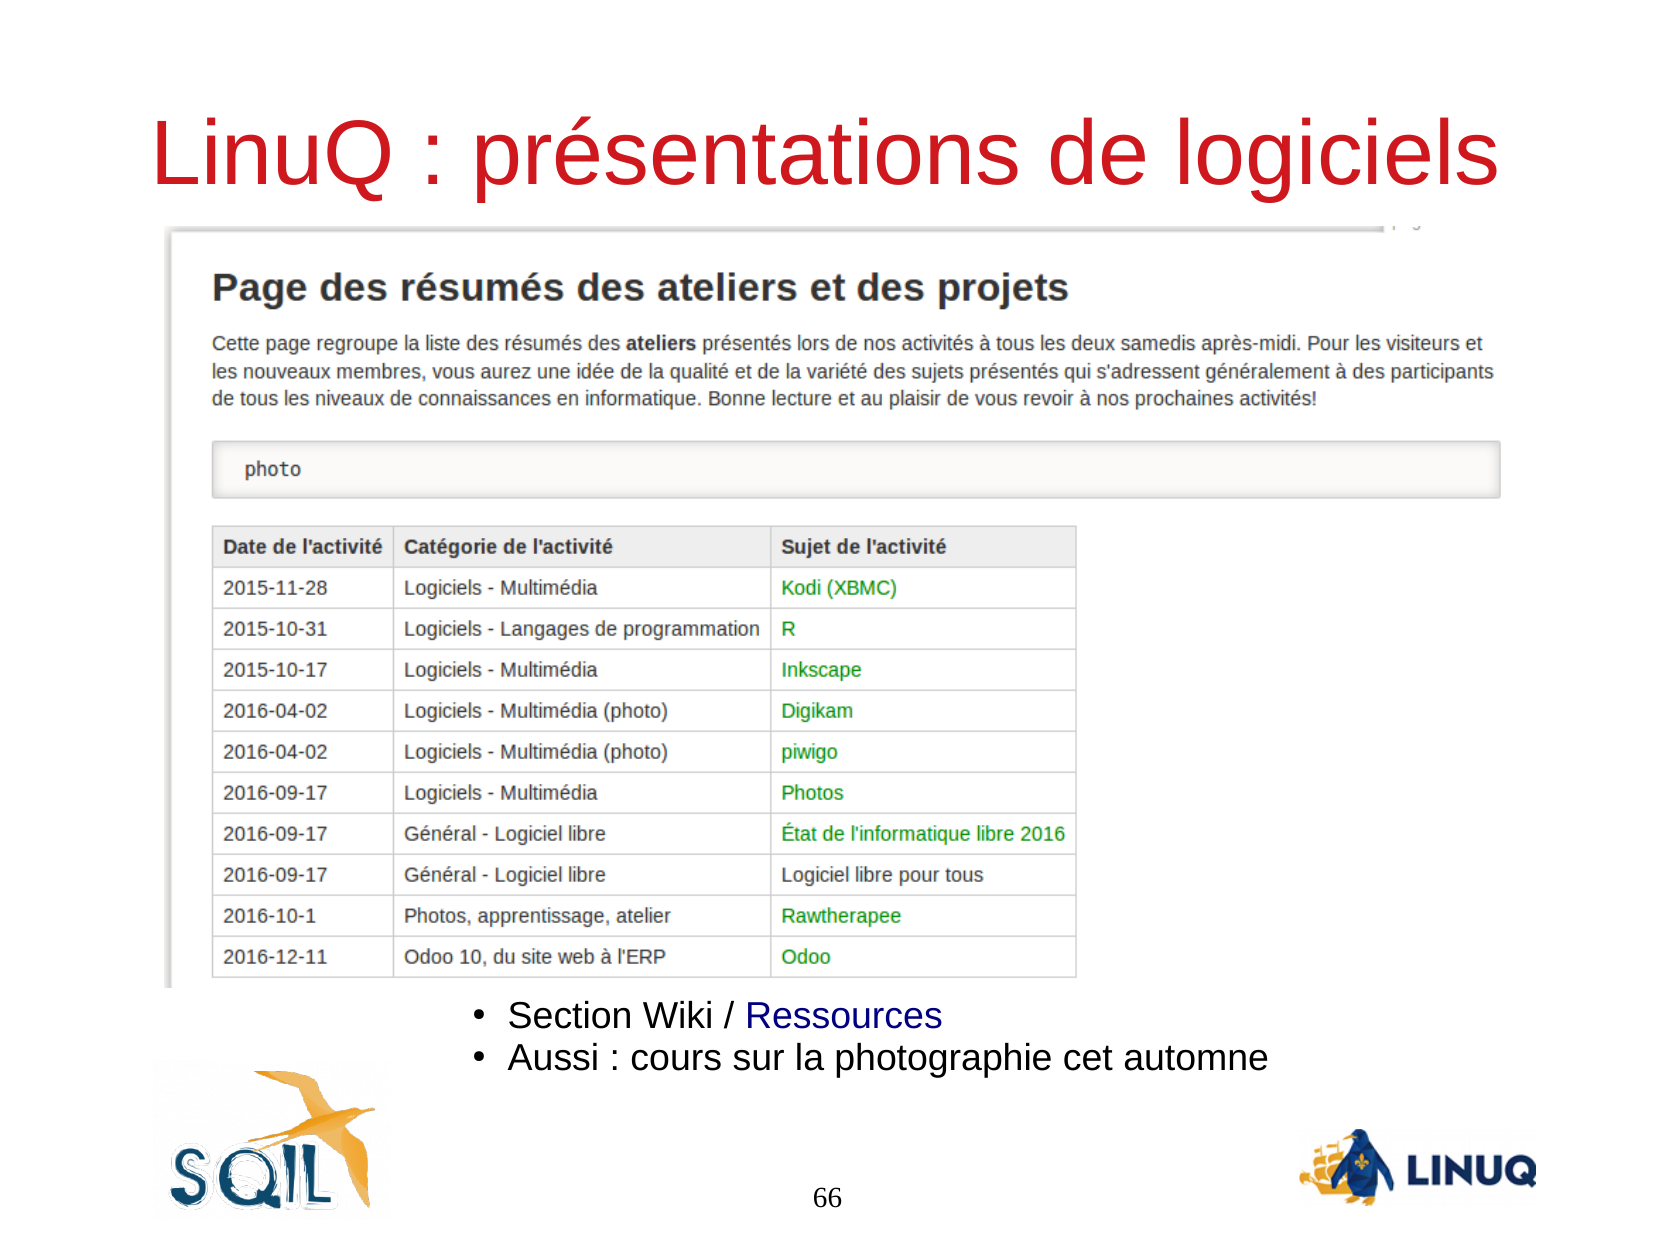

# LinuQ : présentations de logiciels
Section Wiki / Ressources
Aussi : cours sur la photographie cet automne